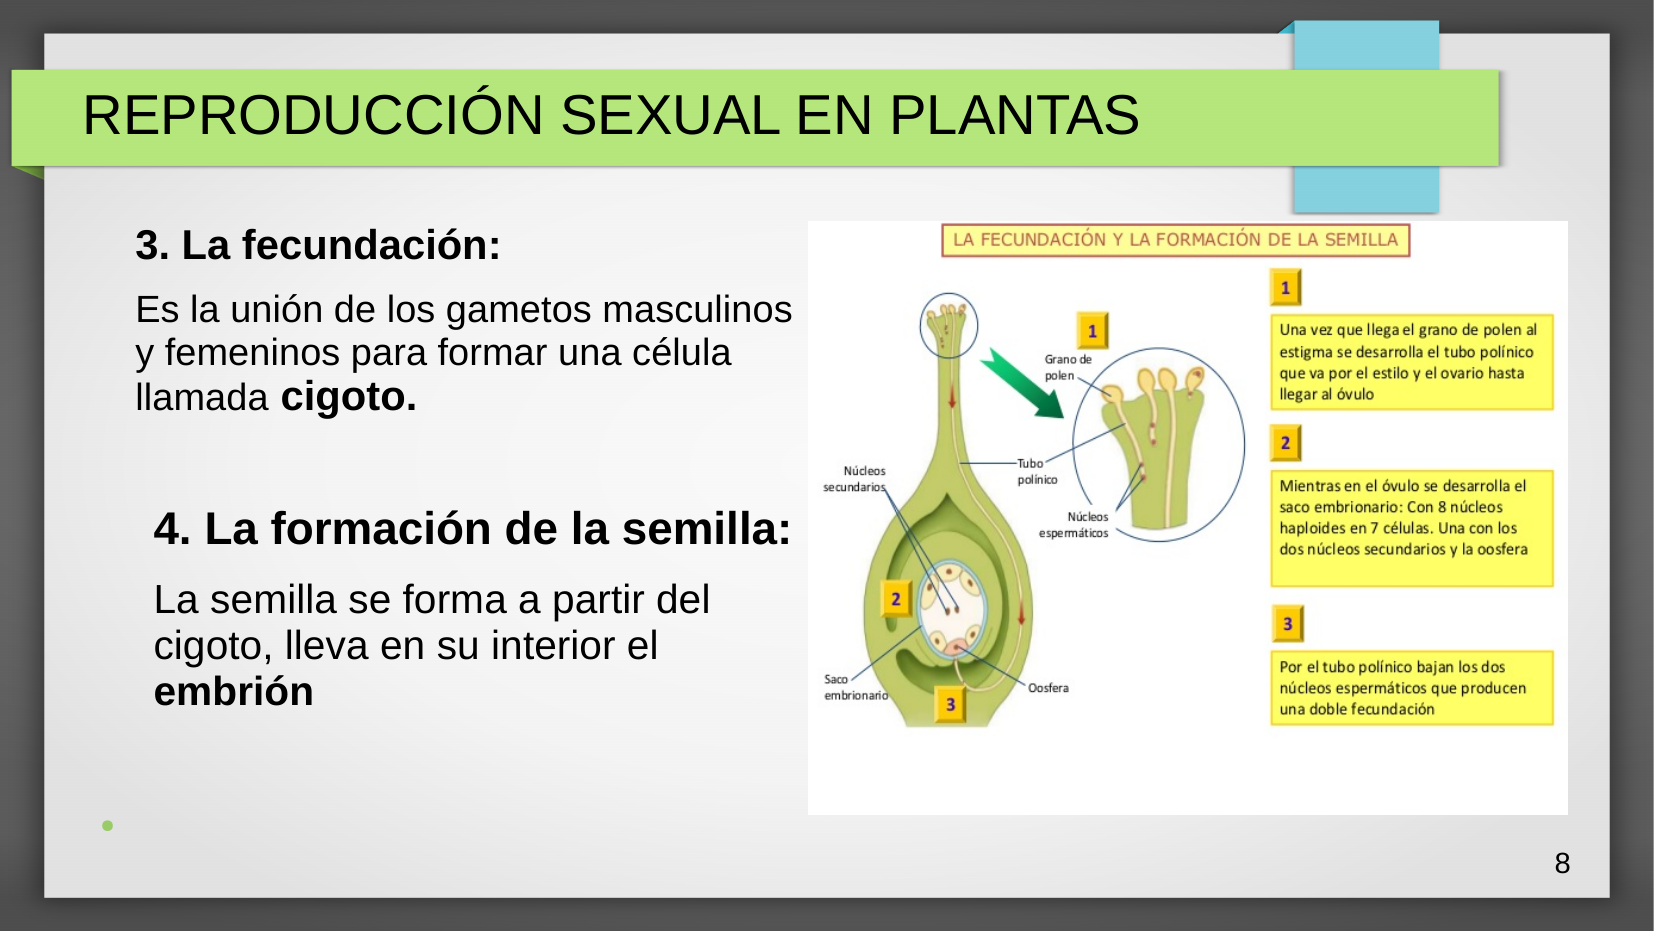

# REPRODUCCIÓN SEXUAL EN PLANTAS
3. La fecundación:
Es la unión de los gametos masculinos y femeninos para formar una célula llamada cigoto.
4. La formación de la semilla:
La semilla se forma a partir del cigoto, lleva en su interior el embrión
8